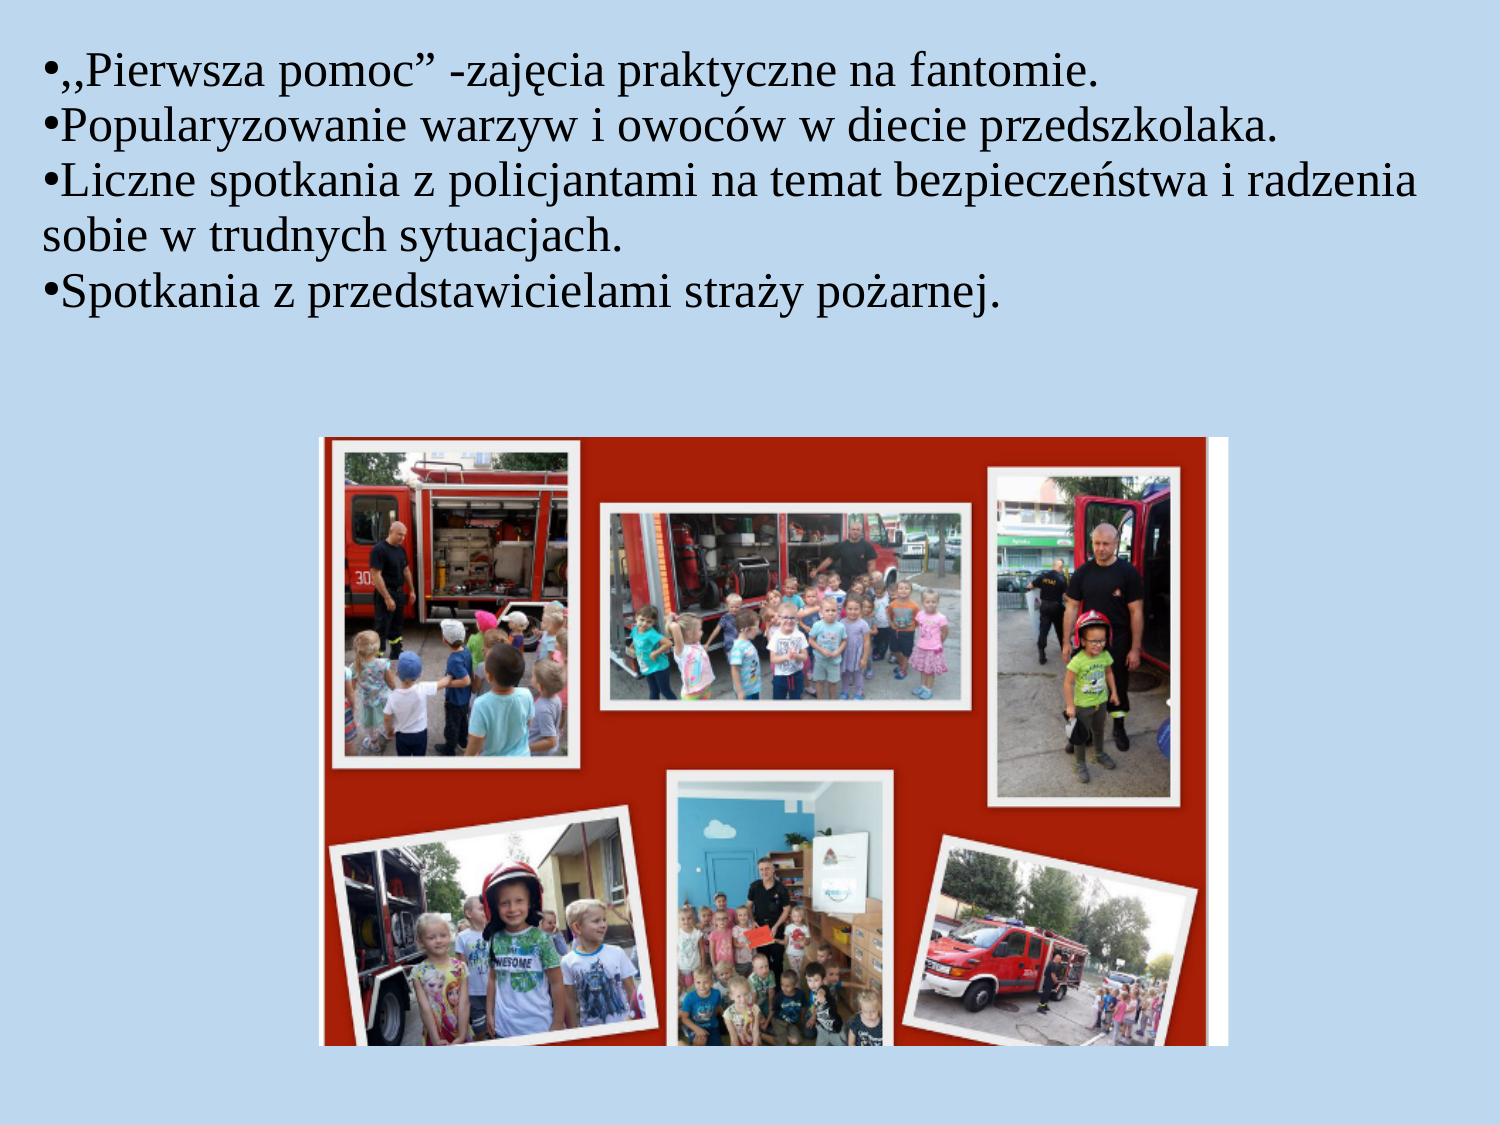

,,Pierwsza pomoc” -zajęcia praktyczne na fantomie.
Popularyzowanie warzyw i owoców w diecie przedszkolaka.
Liczne spotkania z policjantami na temat bezpieczeństwa i radzenia sobie w trudnych sytuacjach.
Spotkania z przedstawicielami straży pożarnej.